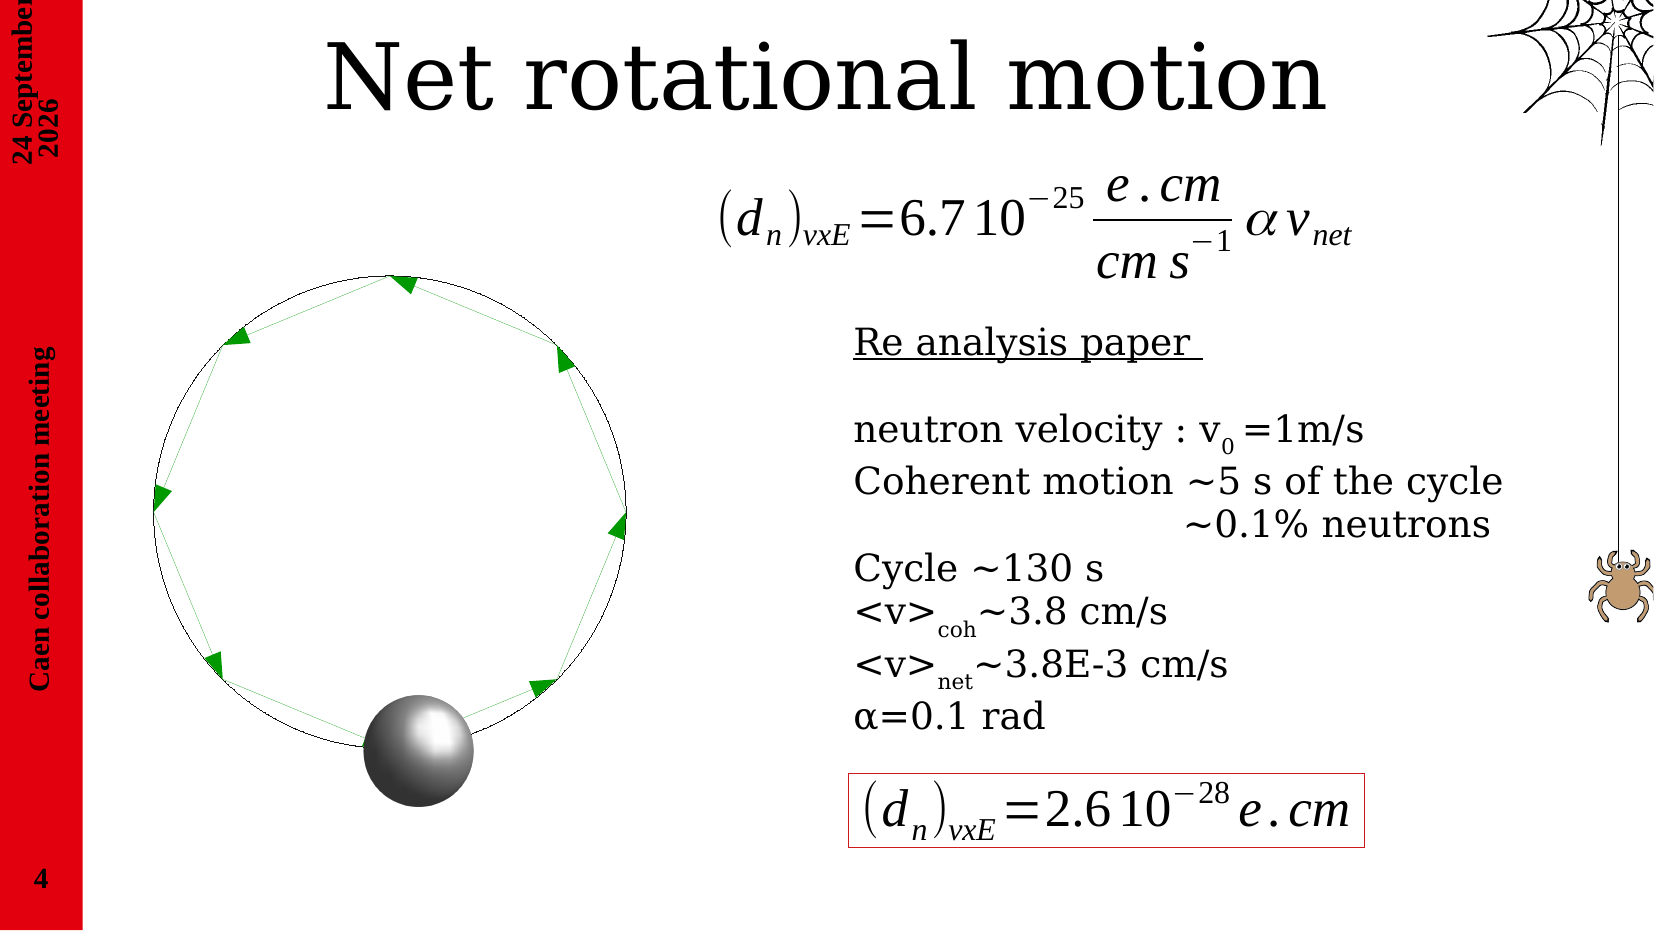

# Net rotational motion
Re analysis paper
neutron velocity : v0 =1m/s
Coherent motion ~5 s of the cycle
			 ~0.1% neutrons
Cycle ~130 s
<v>coh~3.8 cm/s
<v>net~3.8E-3 cm/s
α=0.1 rad
Caen collaboration meeting
4